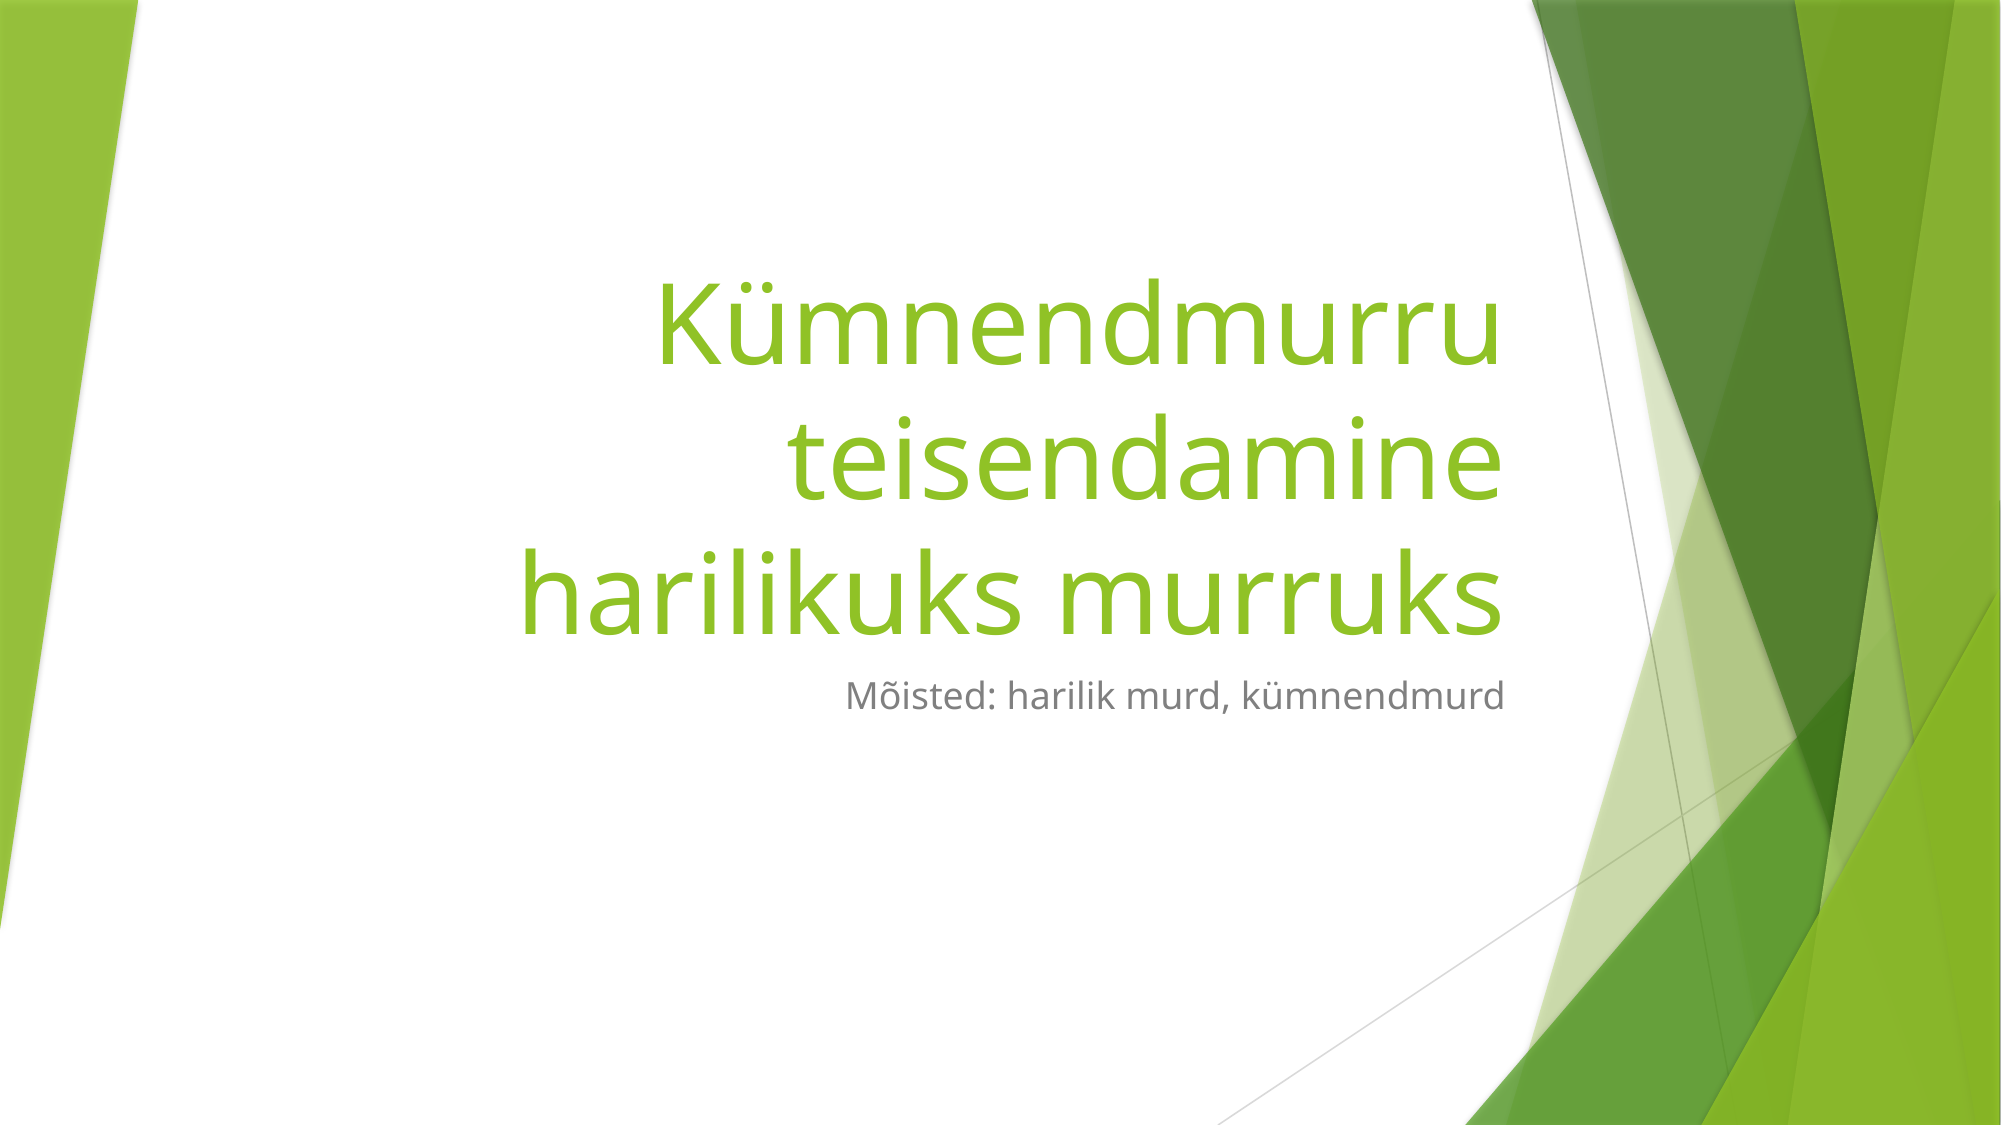

# Kümnendmurru teisendamine harilikuks murruks
Mõisted: harilik murd, kümnendmurd